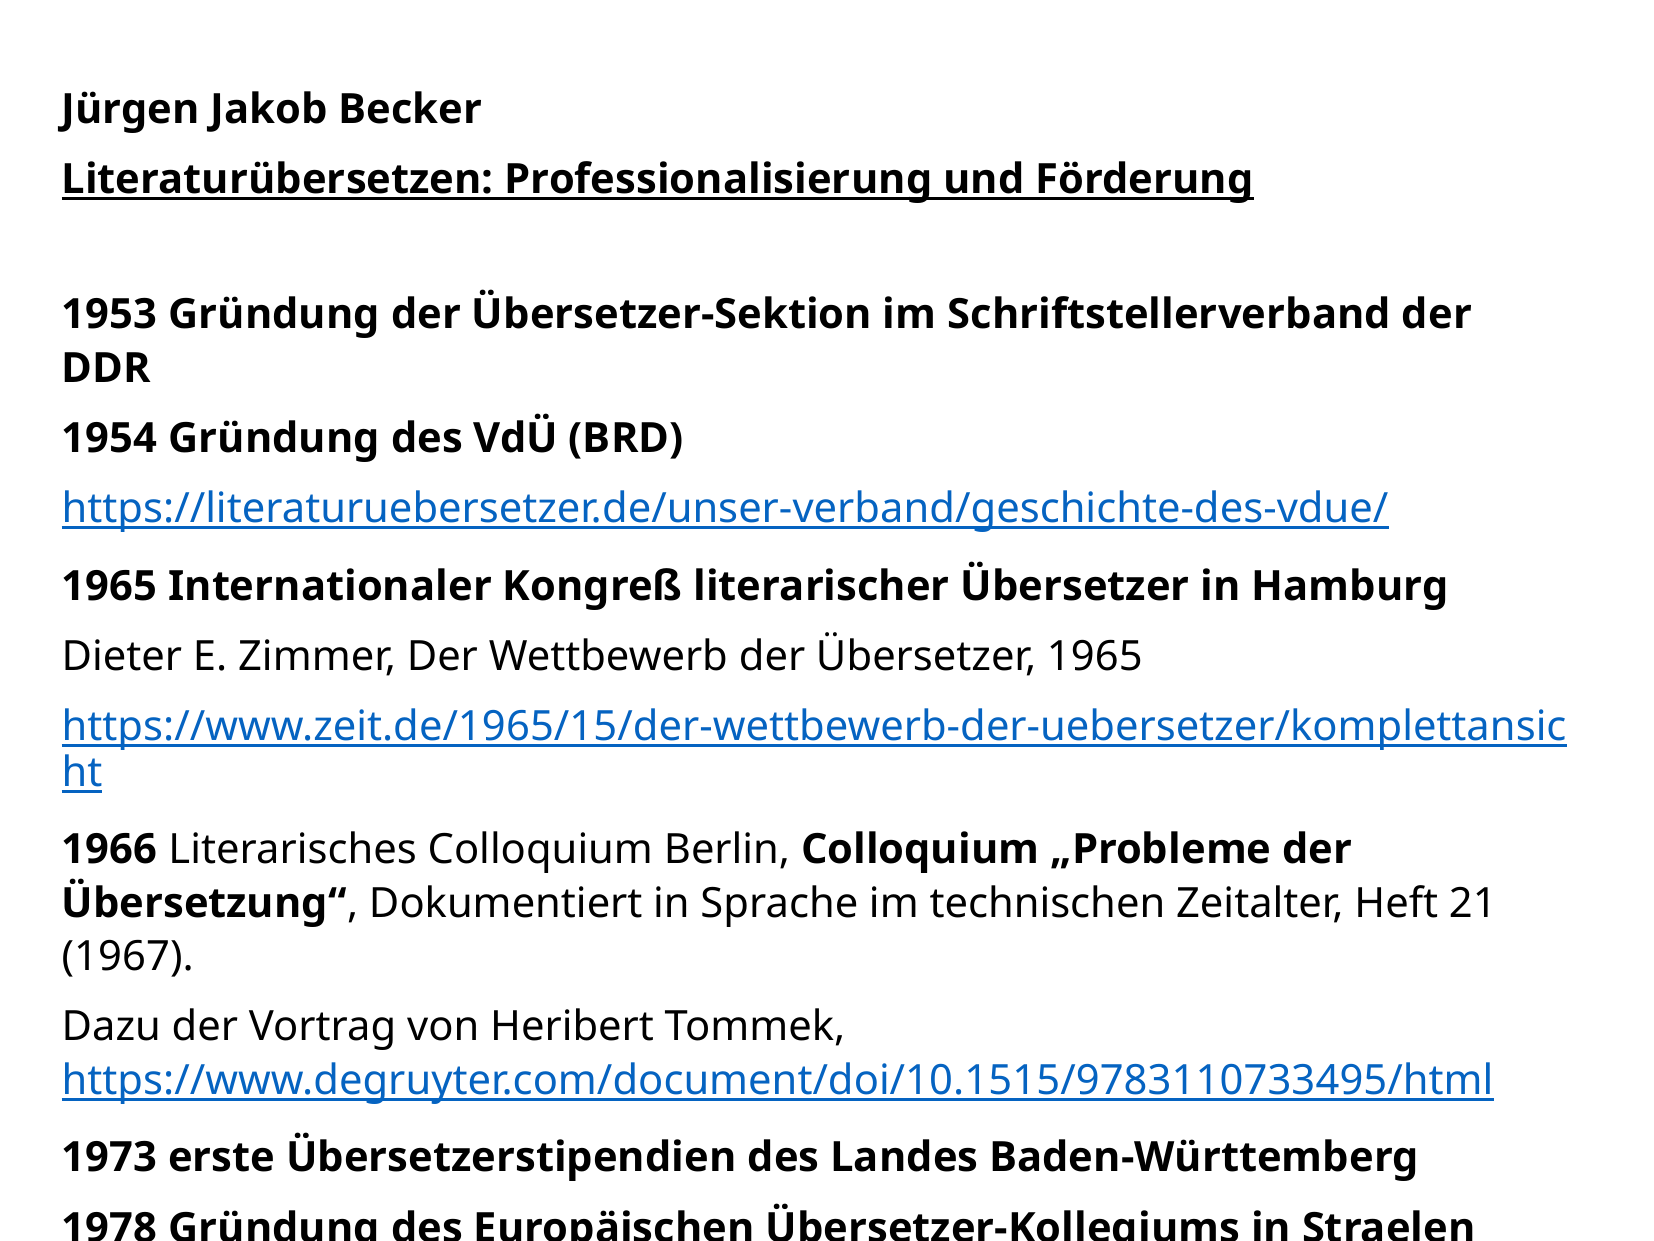

Jürgen Jakob Becker
Literaturübersetzen: Professionalisierung und Förderung
1953 Gründung der Übersetzer-Sektion im Schriftstellerverband der DDR
1954 Gründung des VdÜ (BRD)
https://literaturuebersetzer.de/unser-verband/geschichte-des-vdue/
1965 Internationaler Kongreß literarischer Übersetzer in Hamburg
Dieter E. Zimmer, Der Wettbewerb der Übersetzer, 1965
https://www.zeit.de/1965/15/der-wettbewerb-der-uebersetzer/komplettansicht
1966 Literarisches Colloquium Berlin, Colloquium „Probleme der Übersetzung“, Dokumentiert in Sprache im technischen Zeitalter, Heft 21 (1967).
Dazu der Vortrag von Heribert Tommek, https://www.degruyter.com/document/doi/10.1515/9783110733495/html
1973 erste Übersetzerstipendien des Landes Baden-Württemberg
1978 Gründung des Europäischen Übersetzer-Kollegiums in Straelen (NRW)